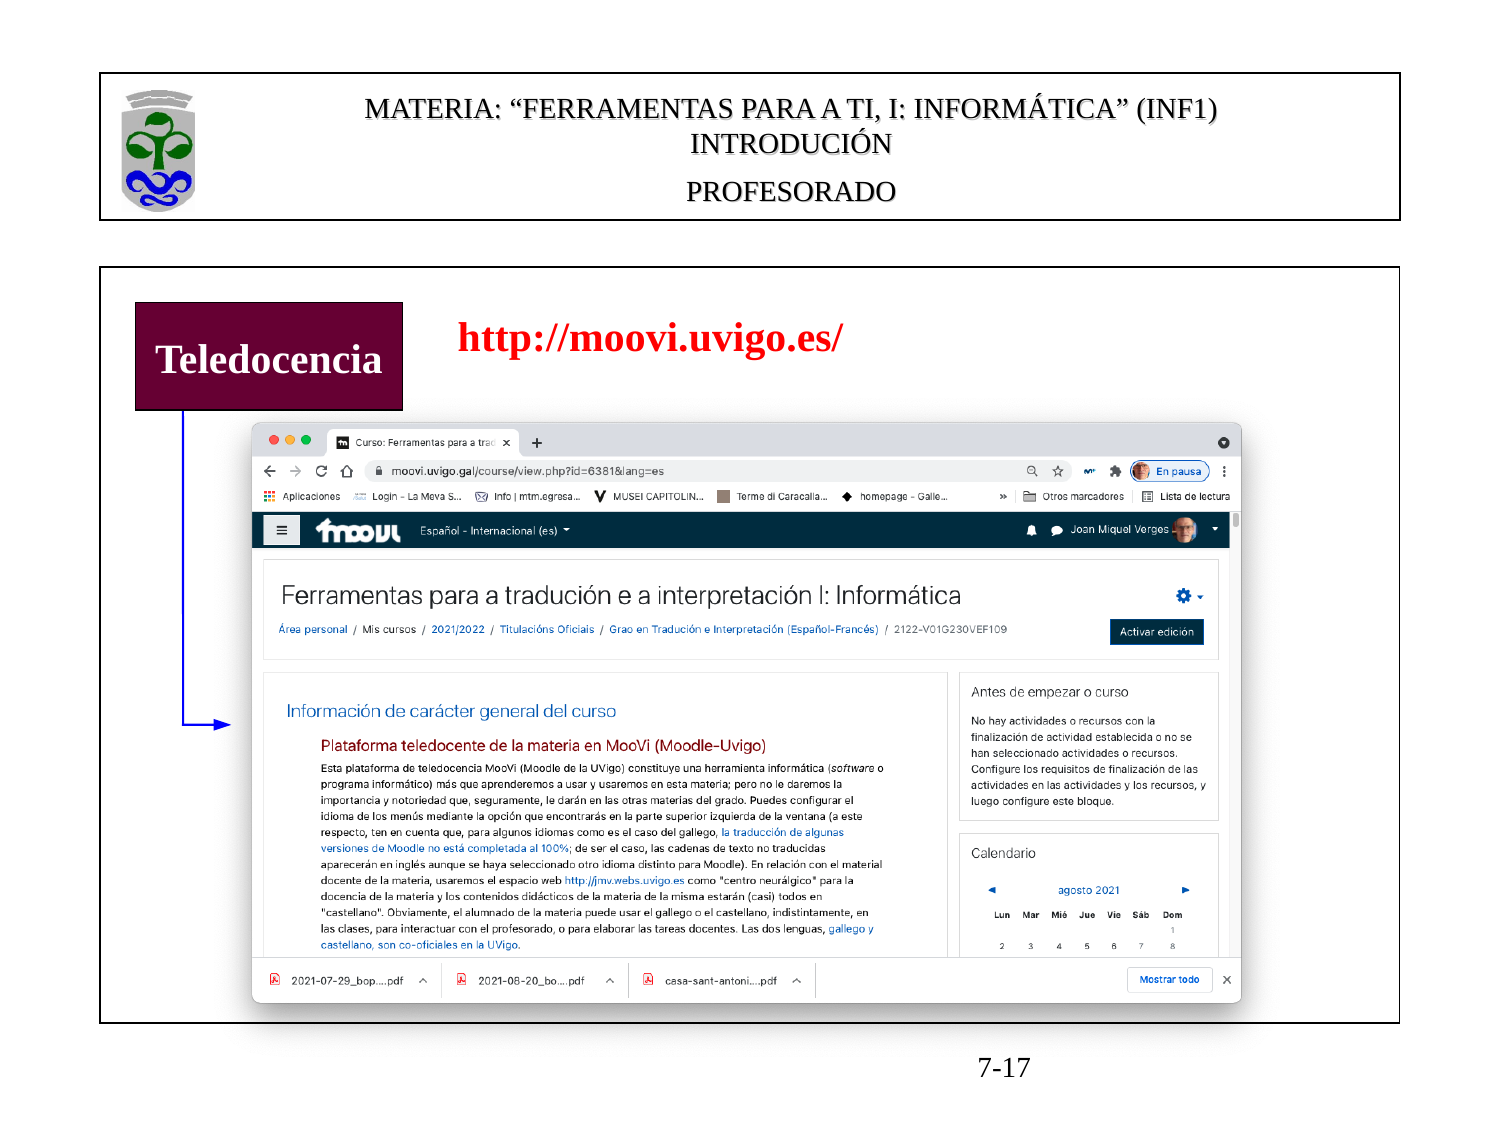

MATERIA: “FERRAMENTAS PARA A TI, I: INFORMÁTICA” (INF1)
INTRODUCIÓN
PROFESORADO
PROFESORADO
Teledocencia
http://moovi.uvigo.es/